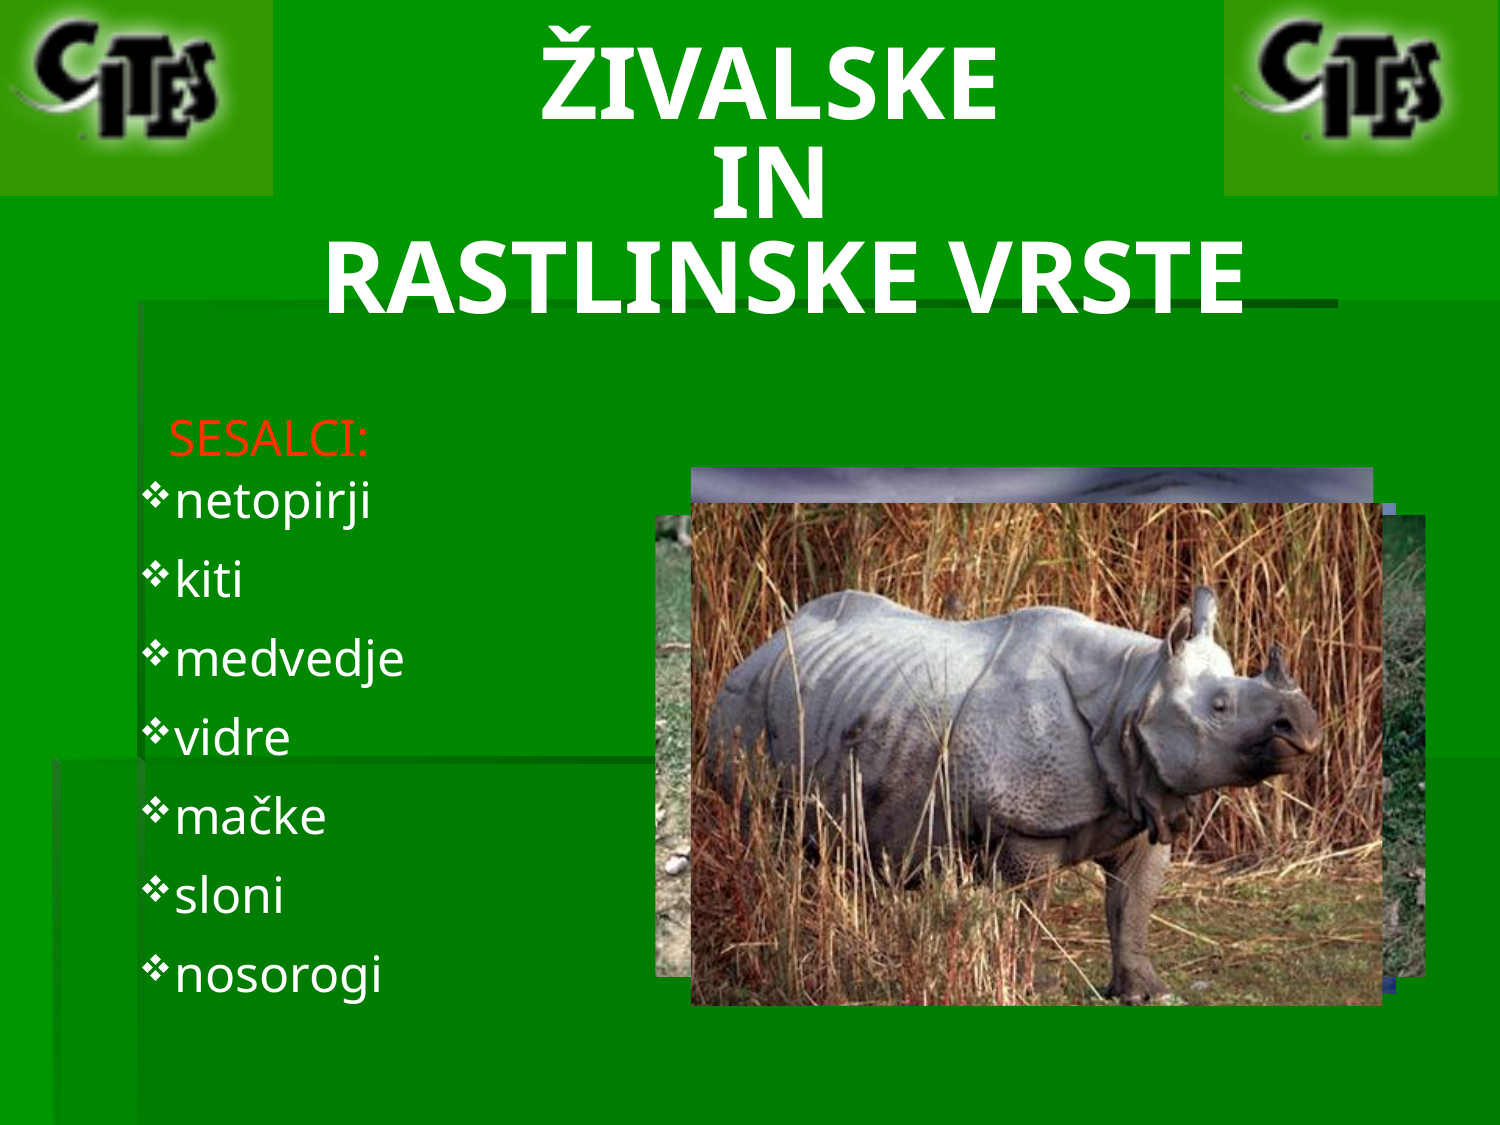

ŽIVALSKE
IN
RASTLINSKE VRSTE
SESALCI:
netopirji
kiti
medvedje
vidre
mačke
sloni
nosorogi